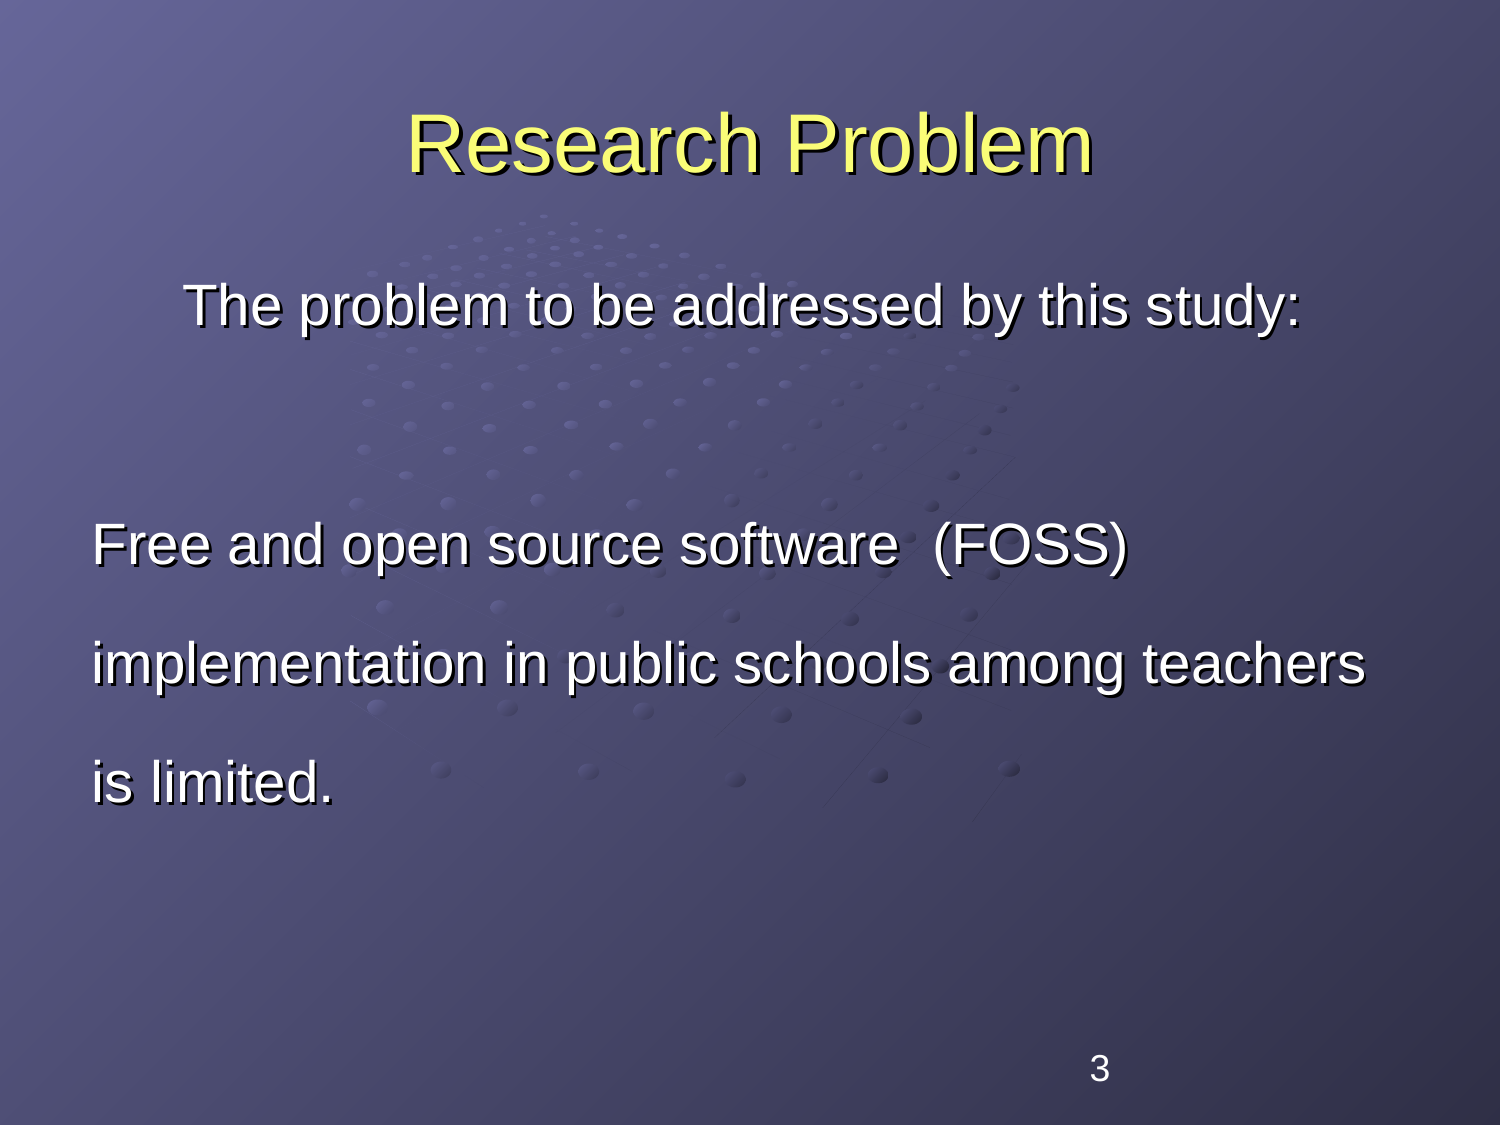

# Research Problem
The problem to be addressed by this study:
Free and open source software (FOSS)
implementation in public schools among teachers
is limited.
3